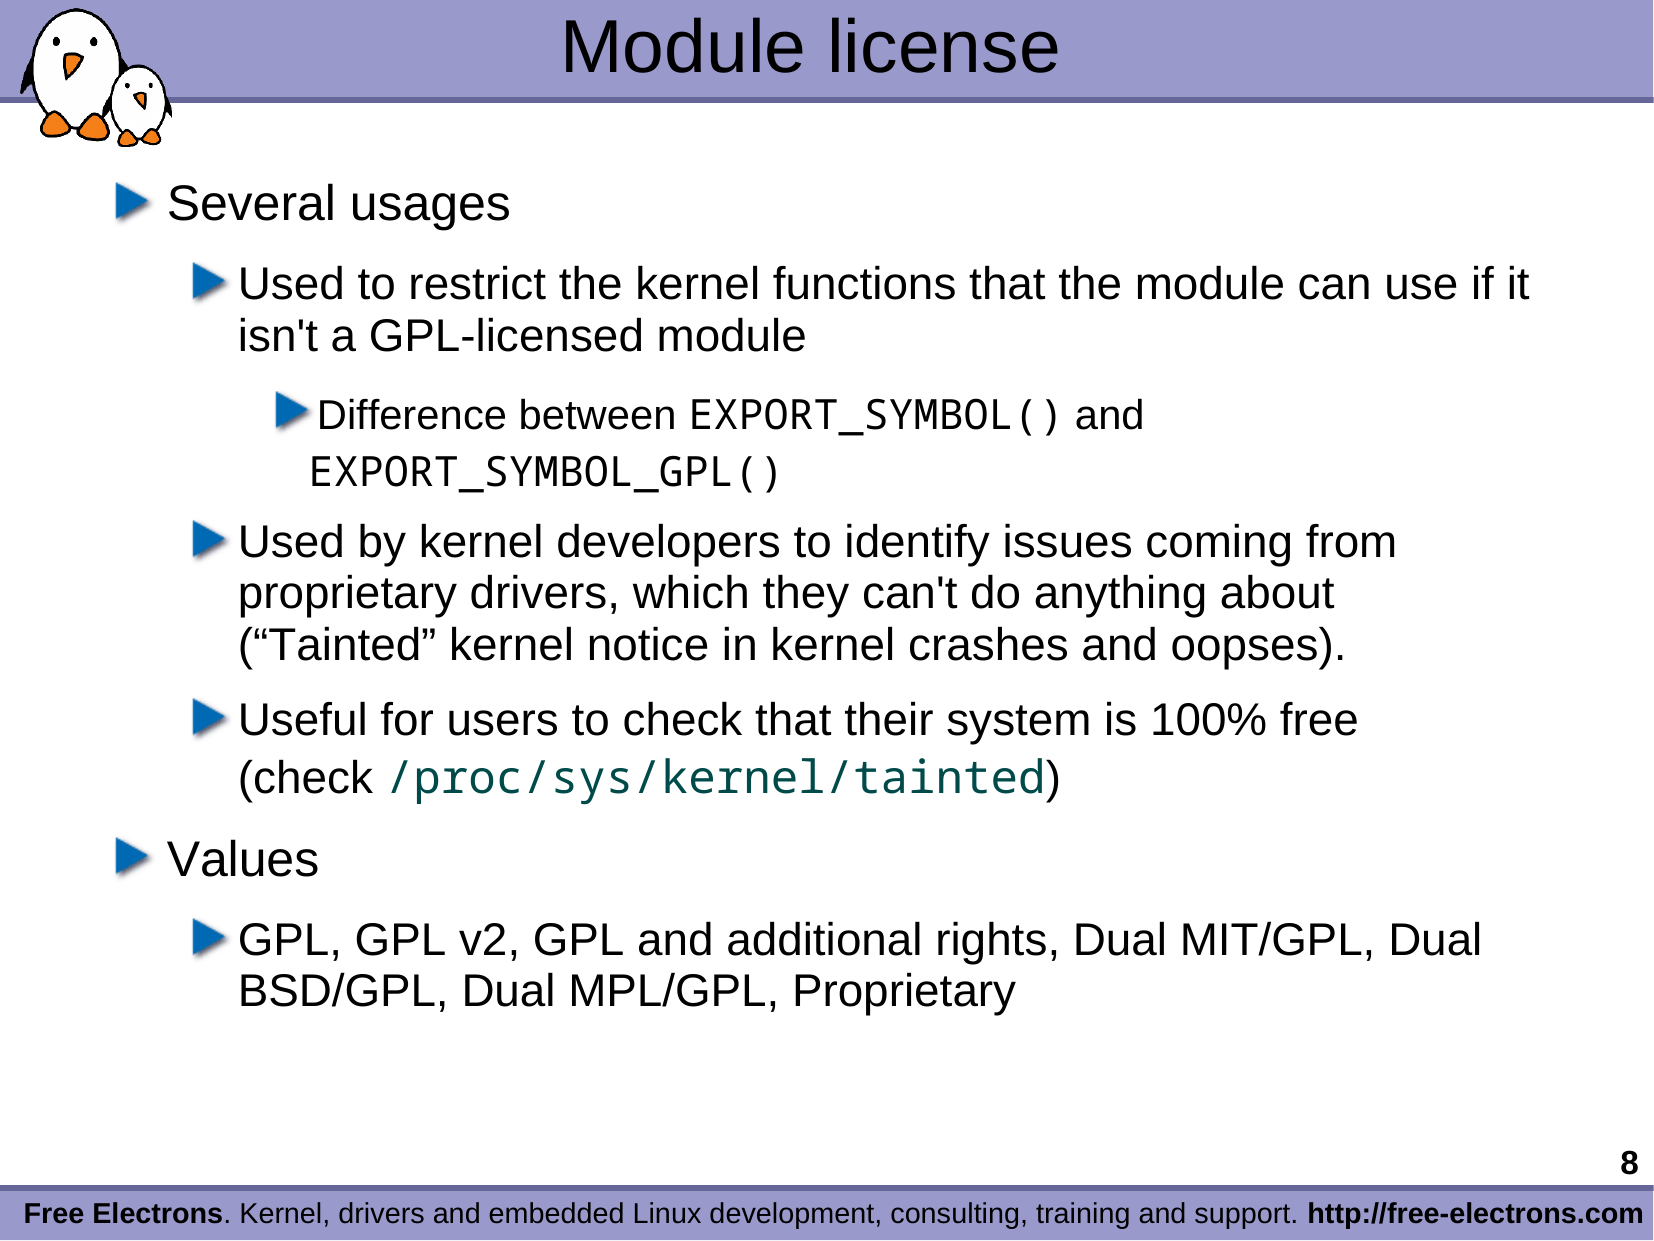

# Module license
Several usages
Used to restrict the kernel functions that the module can use if it isn't a GPL-licensed module
Difference between EXPORT_SYMBOL() and EXPORT_SYMBOL_GPL()
Used by kernel developers to identify issues coming from proprietary drivers, which they can't do anything about
(“Tainted” kernel notice in kernel crashes and oopses).
Useful for users to check that their system is 100% free
(check /proc/sys/kernel/tainted)
Values
GPL, GPL v2, GPL and additional rights, Dual MIT/GPL, Dual BSD/GPL, Dual MPL/GPL, Proprietary